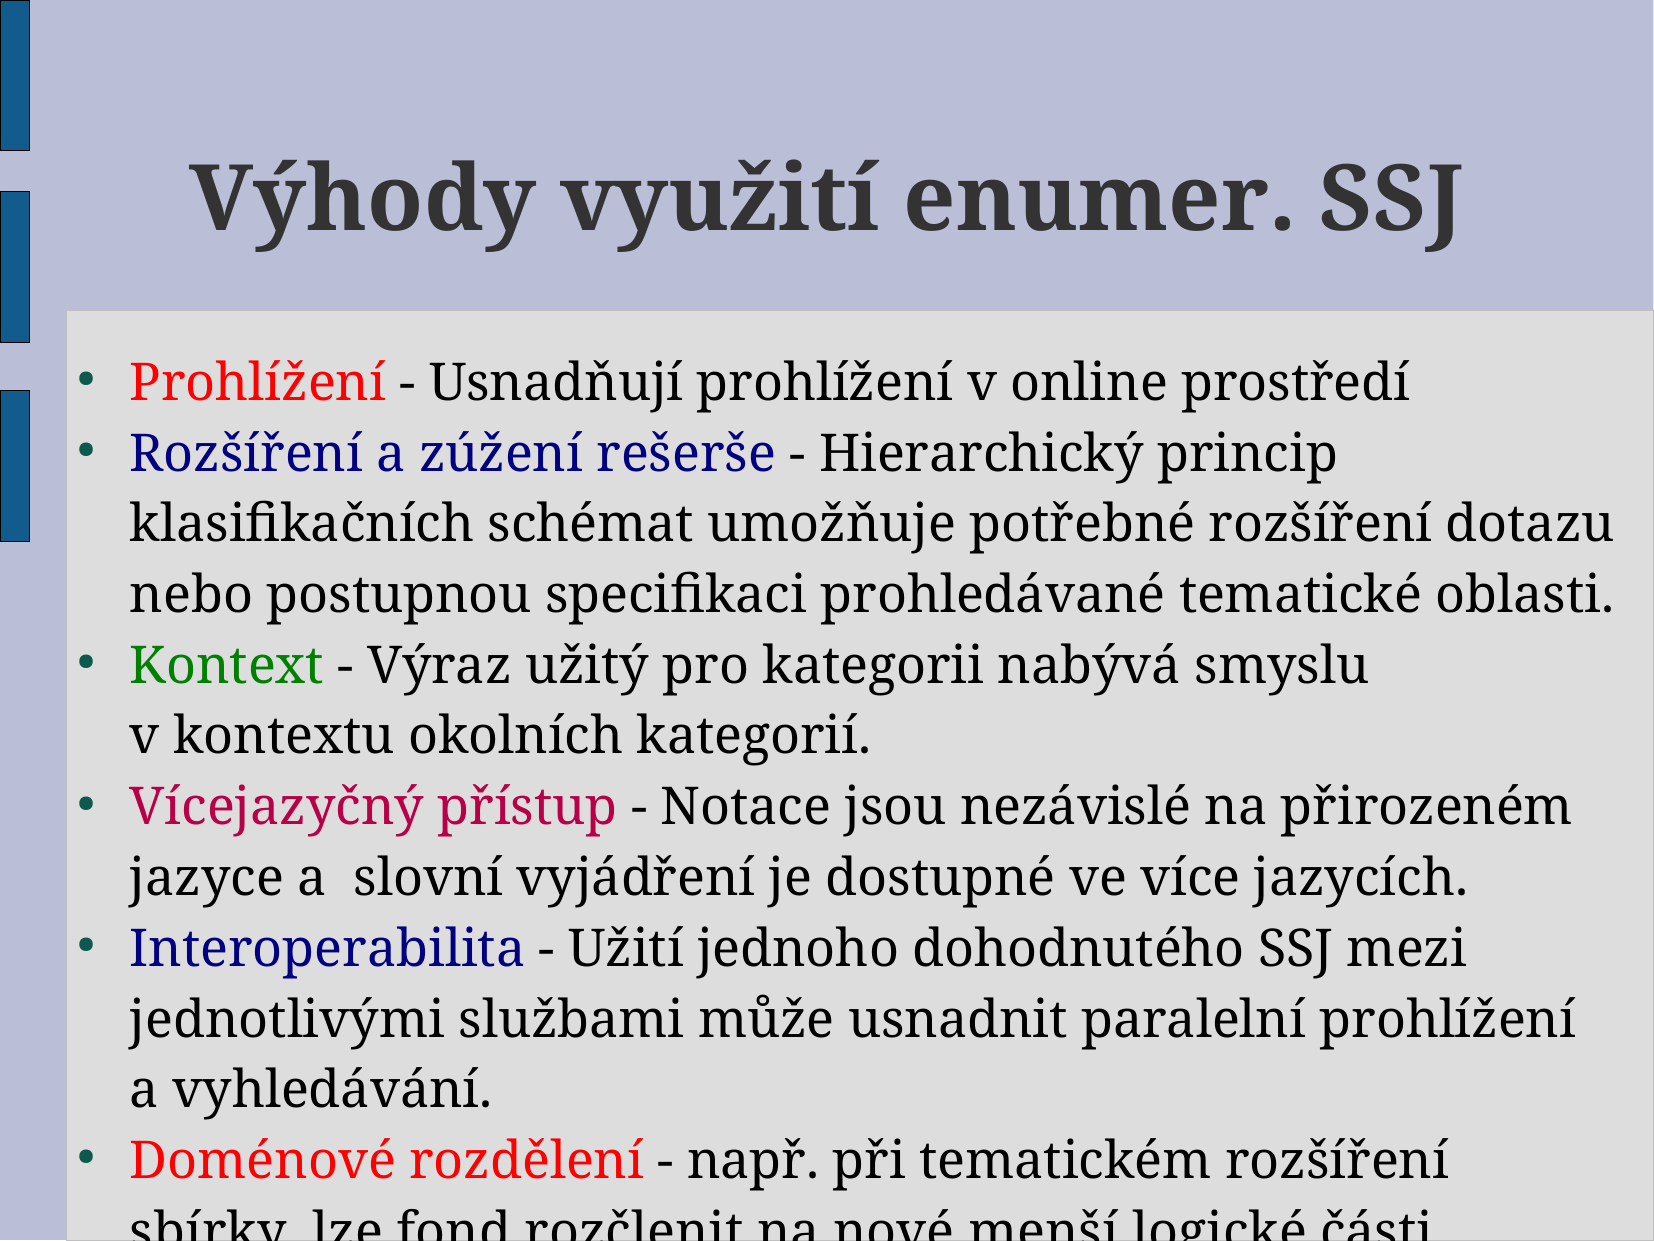

# Výhody využití enumer. SSJ
Prohlížení - Usnadňují prohlížení v online prostředí
Rozšíření a zúžení rešerše - Hierarchický princip klasifikačních schémat umožňuje potřebné rozšíření dotazu nebo postupnou specifikaci prohledávané tematické oblasti.
Kontext - Výraz užitý pro kategorii nabývá smyslu v kontextu okolních kategorií.
Vícejazyčný přístup - Notace jsou nezávislé na přirozeném jazyce a slovní vyjádření je dostupné ve více jazycích.
Interoperabilita - Užití jednoho dohodnutého SSJ mezi jednotlivými službami může usnadnit paralelní prohlížení
a vyhledávání.
Doménové rozdělení - např. při tematickém rozšíření sbírky, lze fond rozčlenit na nové menší logické části.
(více viz Presová, 2005, 70-71)